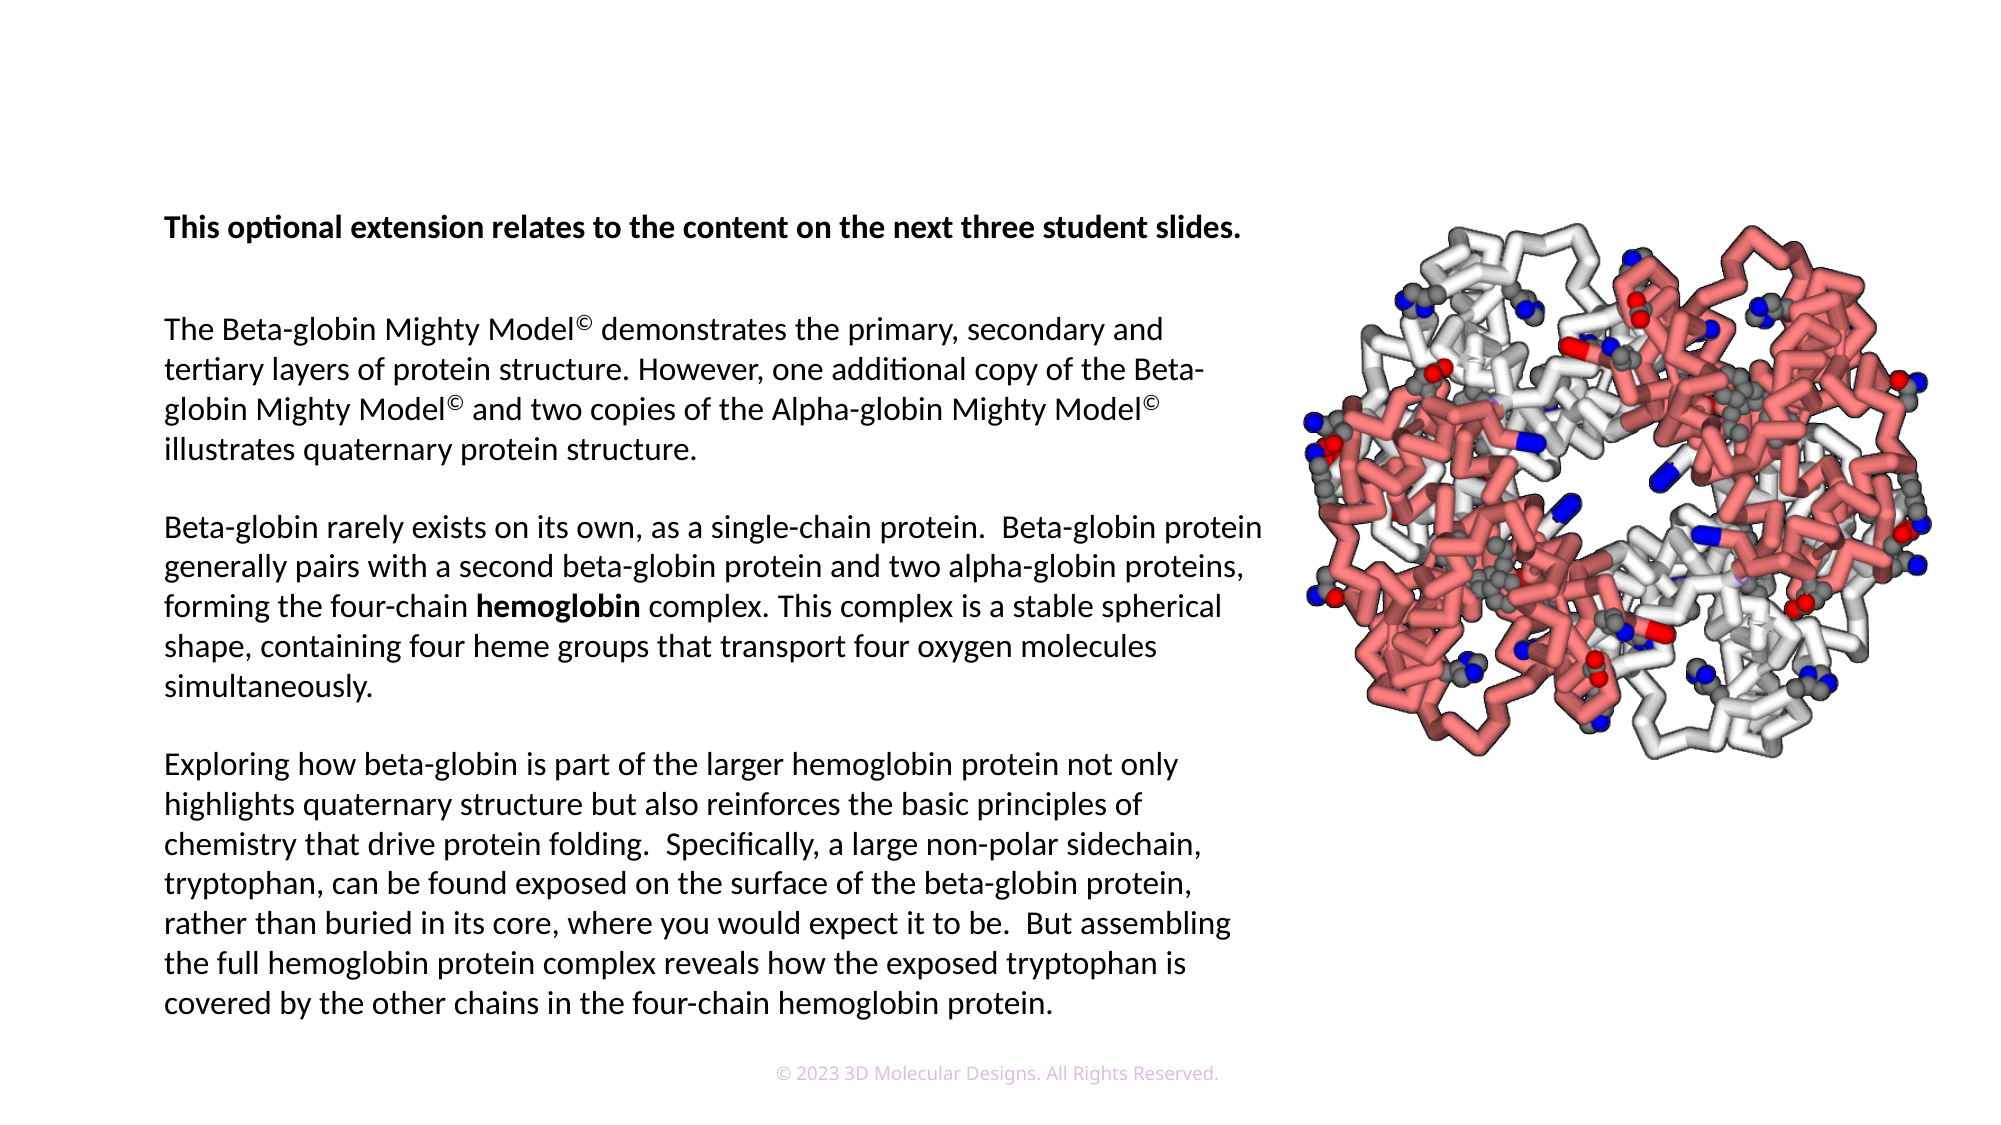

Optional Extension: Quaternary Structure
This optional extension relates to the content on the next three student slides.
The Beta-globin Mighty Model© demonstrates the primary, secondary and tertiary layers of protein structure. However, one additional copy of the Beta-globin Mighty Model© and two copies of the Alpha-globin Mighty Model© illustrates quaternary protein structure.
Beta-globin rarely exists on its own, as a single-chain protein. Beta-globin protein generally pairs with a second beta-globin protein and two alpha-globin proteins, forming the four-chain hemoglobin complex. This complex is a stable spherical shape, containing four heme groups that transport four oxygen molecules simultaneously.
Exploring how beta-globin is part of the larger hemoglobin protein not only highlights quaternary structure but also reinforces the basic principles of chemistry that drive protein folding. Specifically, a large non-polar sidechain, tryptophan, can be found exposed on the surface of the beta-globin protein, rather than buried in its core, where you would expect it to be. But assembling the full hemoglobin protein complex reveals how the exposed tryptophan is covered by the other chains in the four-chain hemoglobin protein.
© 2023 3D Molecular Designs. All Rights Reserved.